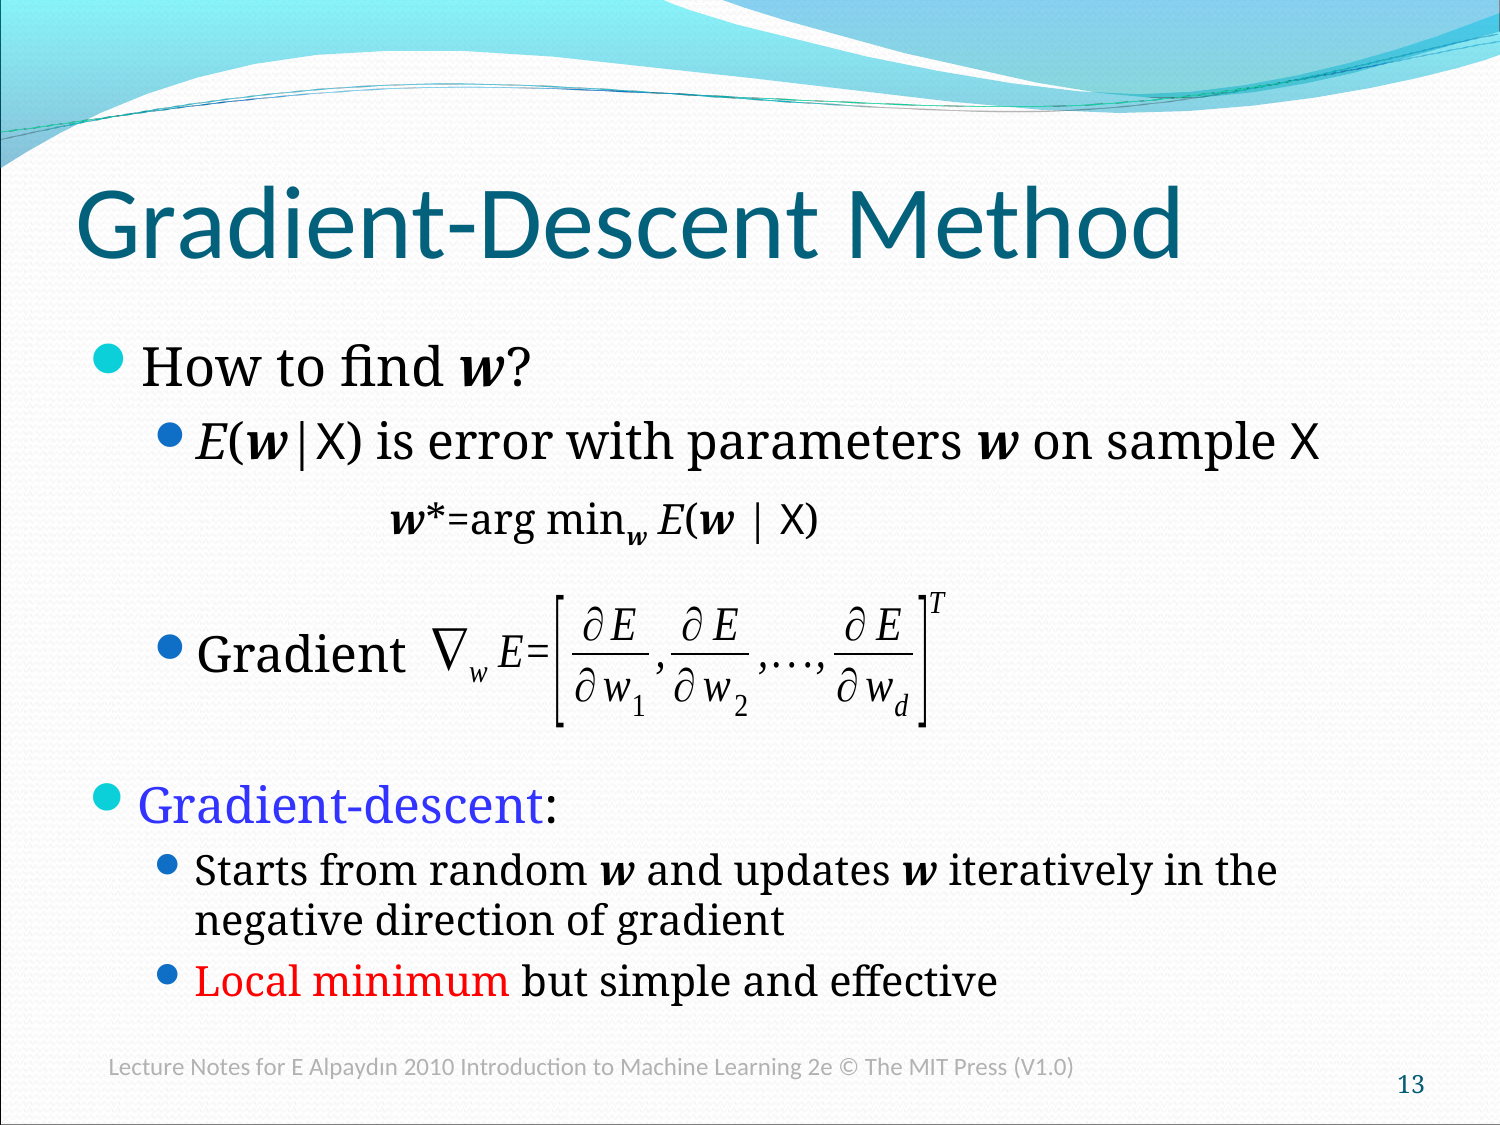

Gradient-Descent Method
How to find w?
E(w|X) is error with parameters w on sample X
			w*=arg minw E(w | X)
Gradient
Gradient-descent:
Starts from random w and updates w iteratively in the negative direction of gradient
Local minimum but simple and effective
Lecture Notes for E Alpaydın 2010 Introduction to Machine Learning 2e © The MIT Press (V1.0)